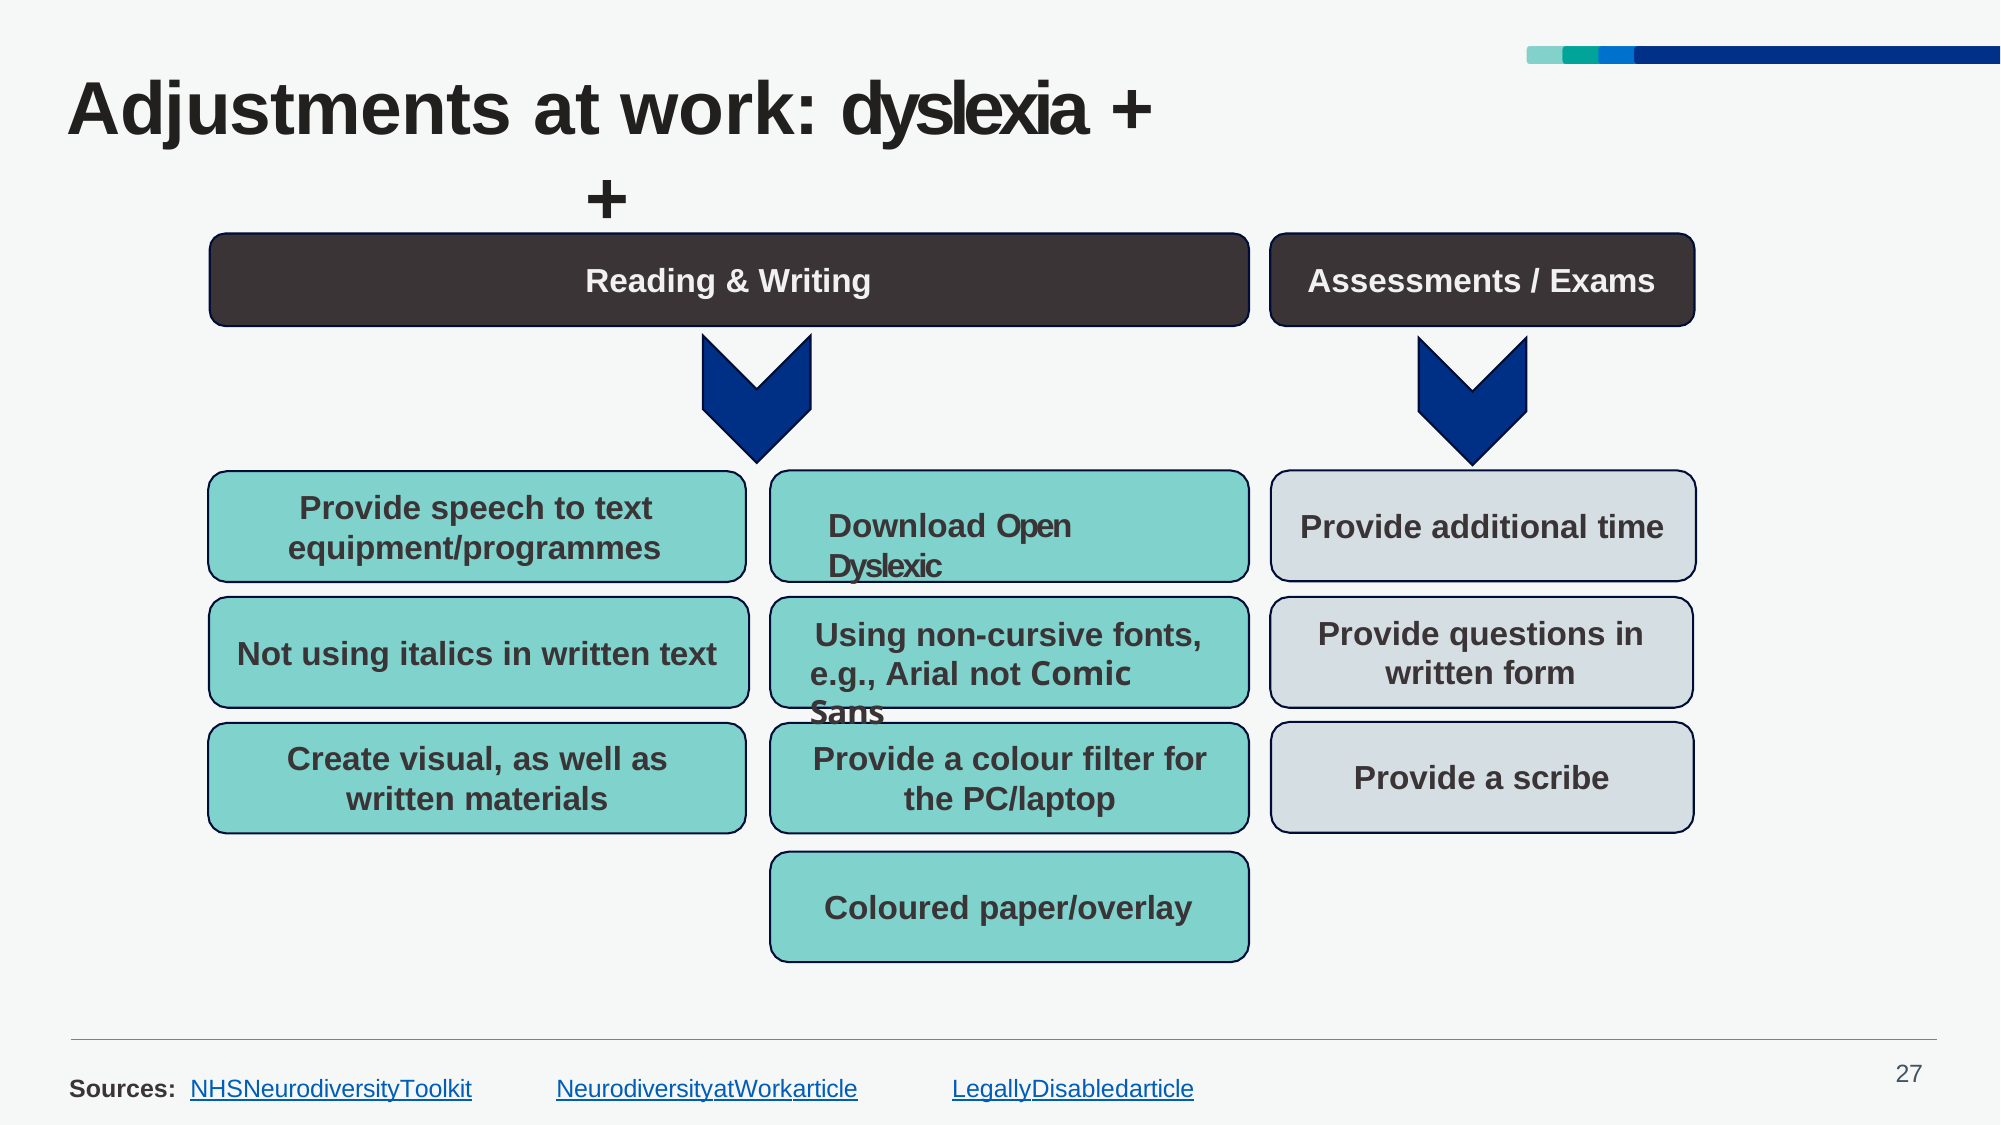

# Adjustments at work: dyslexia ++
Reading & Writing
Assessments / Exams
Provide speech to text equipment/programmes
Download Open Dyslexic
Provide additional time
Using non-cursive fonts, e.g., Arial not Comic Sans
Provide questions in written form
Not using italics in written text
Create visual, as well as
written materials
Provide a colour filter for
the PC/laptop
Provide a scribe
Coloured paper/overlay
23
Sources: NHSNeurodiversityToolkit
NeurodiversityatWorkarticle
LegallyDisabledarticle